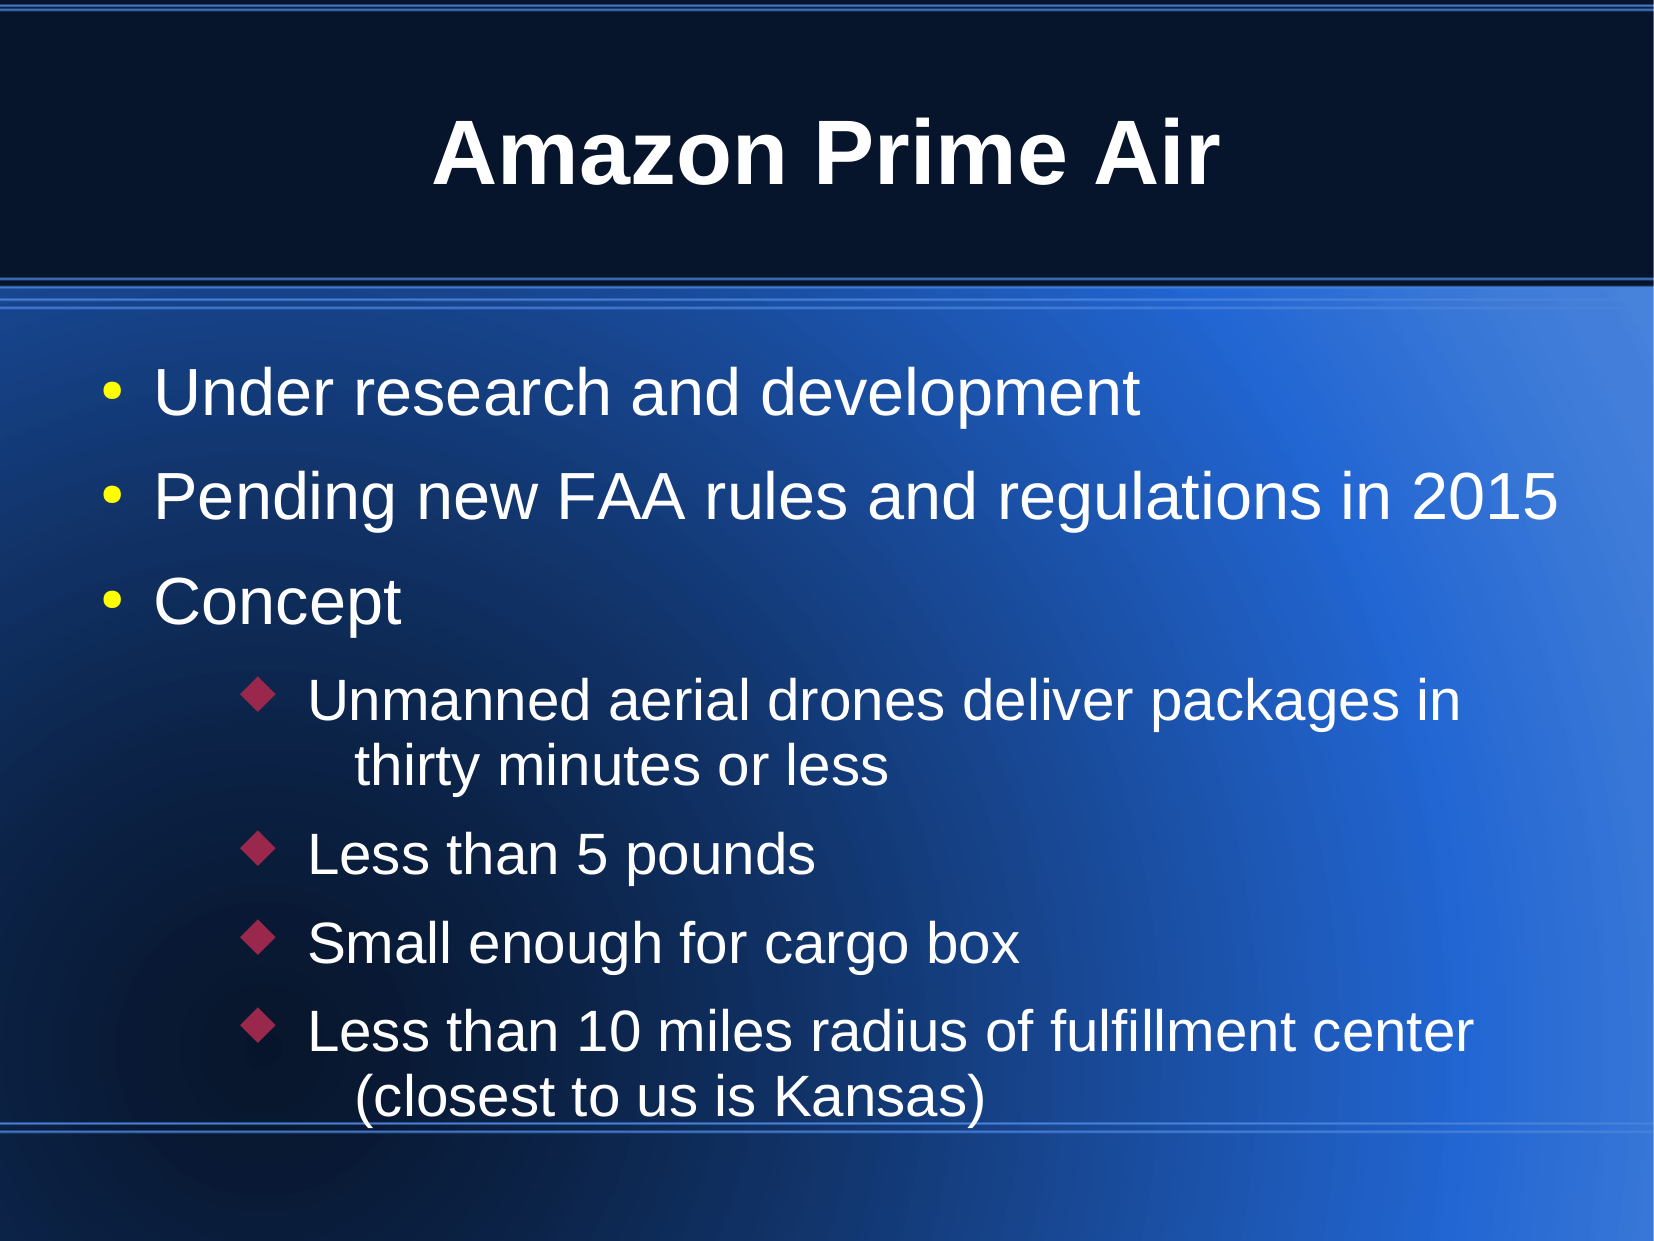

# Amazon Prime Air
Under research and development
Pending new FAA rules and regulations in 2015
Concept
Unmanned aerial drones deliver packages in thirty minutes or less
Less than 5 pounds
Small enough for cargo box
Less than 10 miles radius of fulfillment center (closest to us is Kansas)